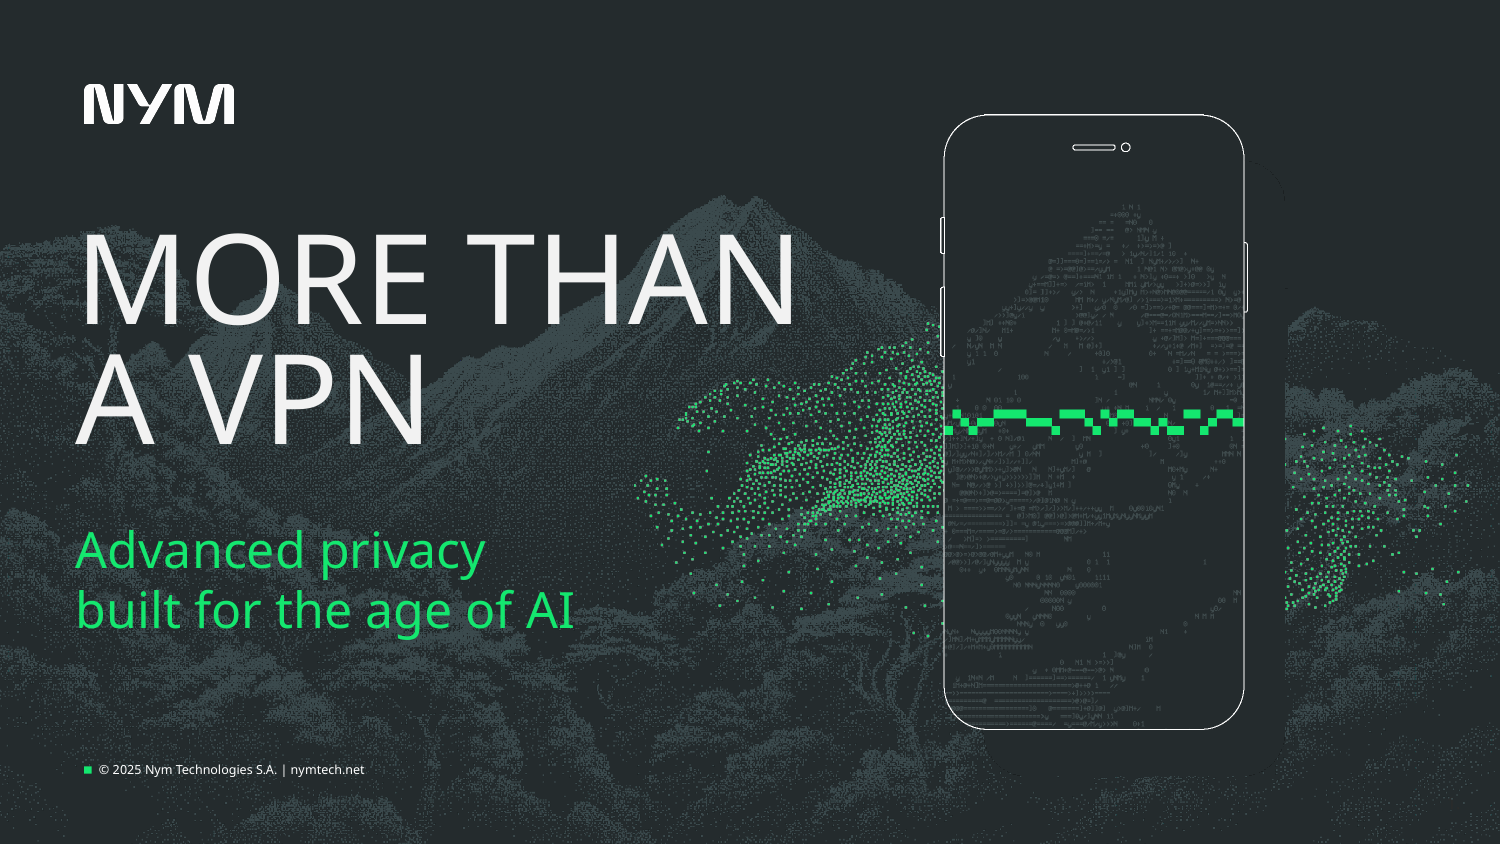

MORE THAN A VPN
Advanced privacy built for the age of AI
© 2025 Nym Technologies S.A. | nymtech.net